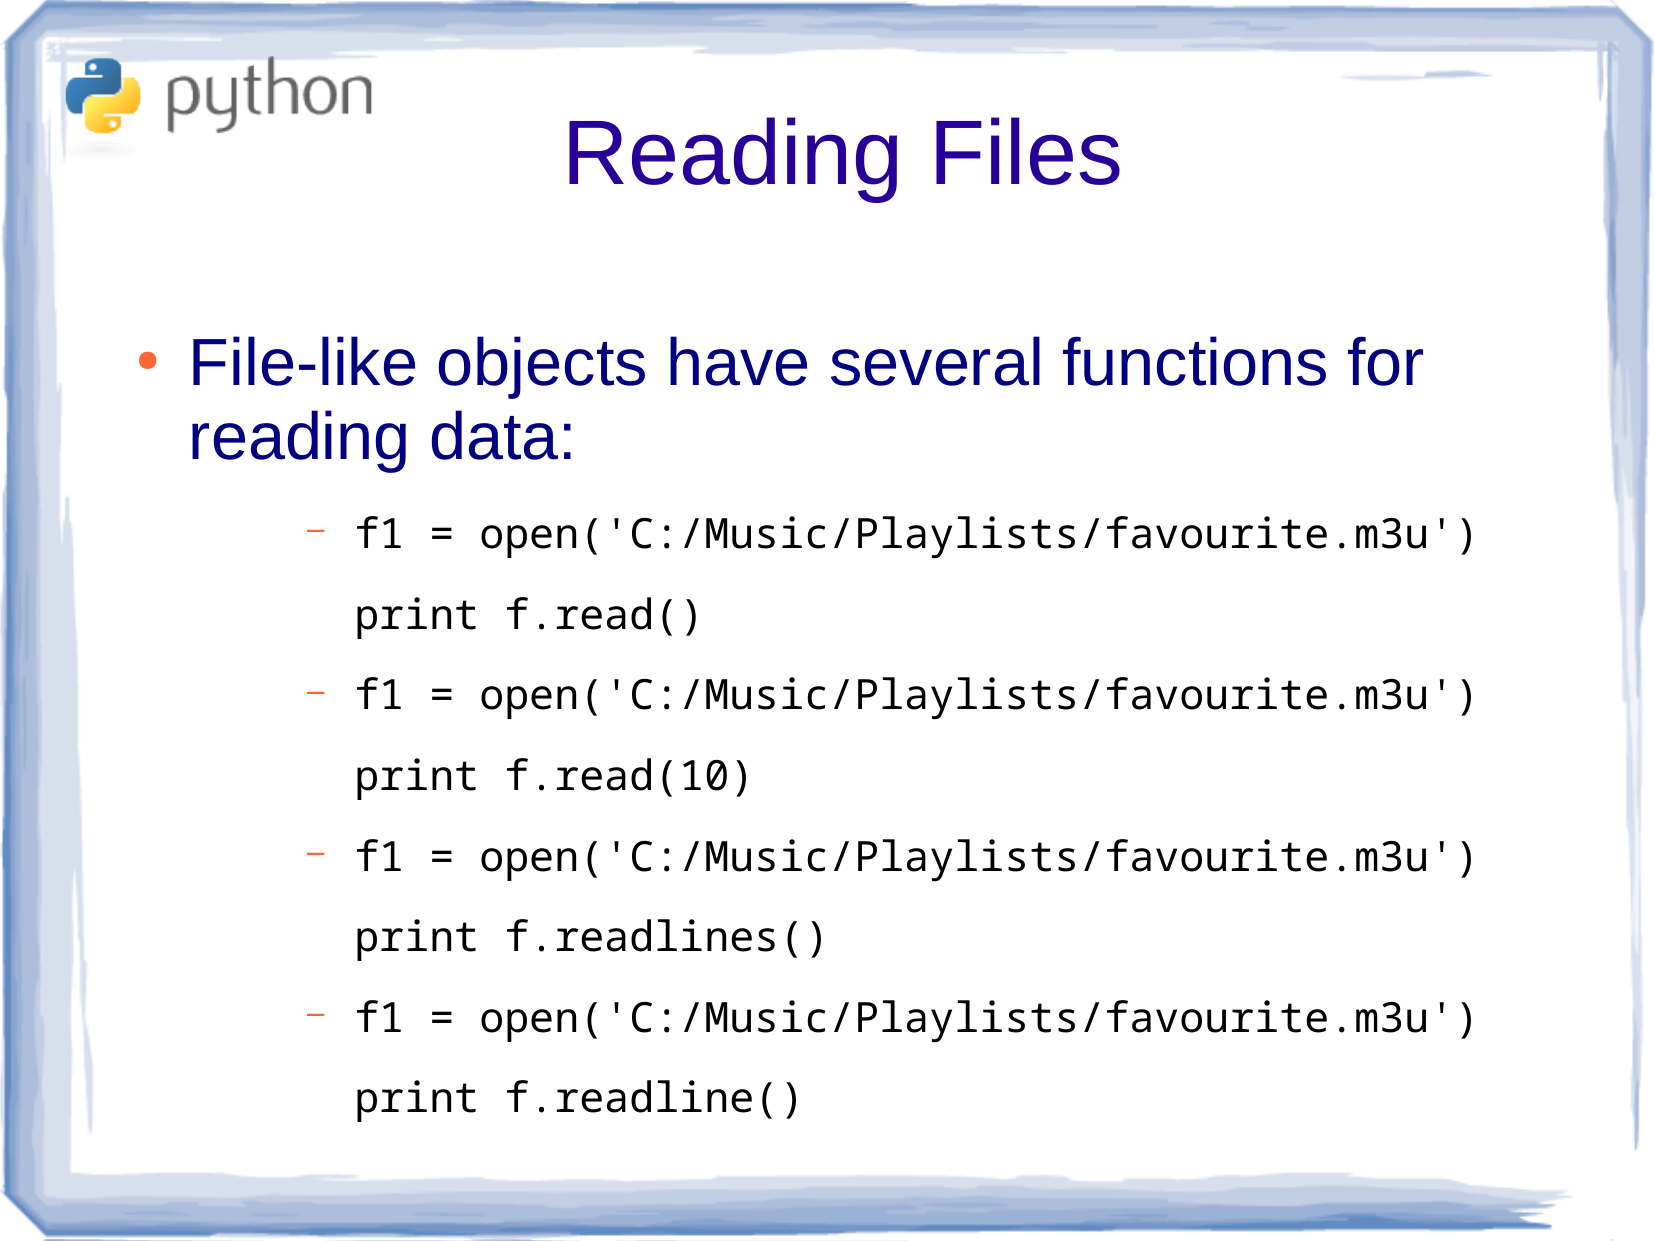

# Reading Files
File-like objects have several functions for reading data:
f1 = open('C:/Music/Playlists/favourite.m3u')
print f.read()
f1 = open('C:/Music/Playlists/favourite.m3u')
print f.read(10)
f1 = open('C:/Music/Playlists/favourite.m3u')
print f.readlines()
f1 = open('C:/Music/Playlists/favourite.m3u')
print f.readline()